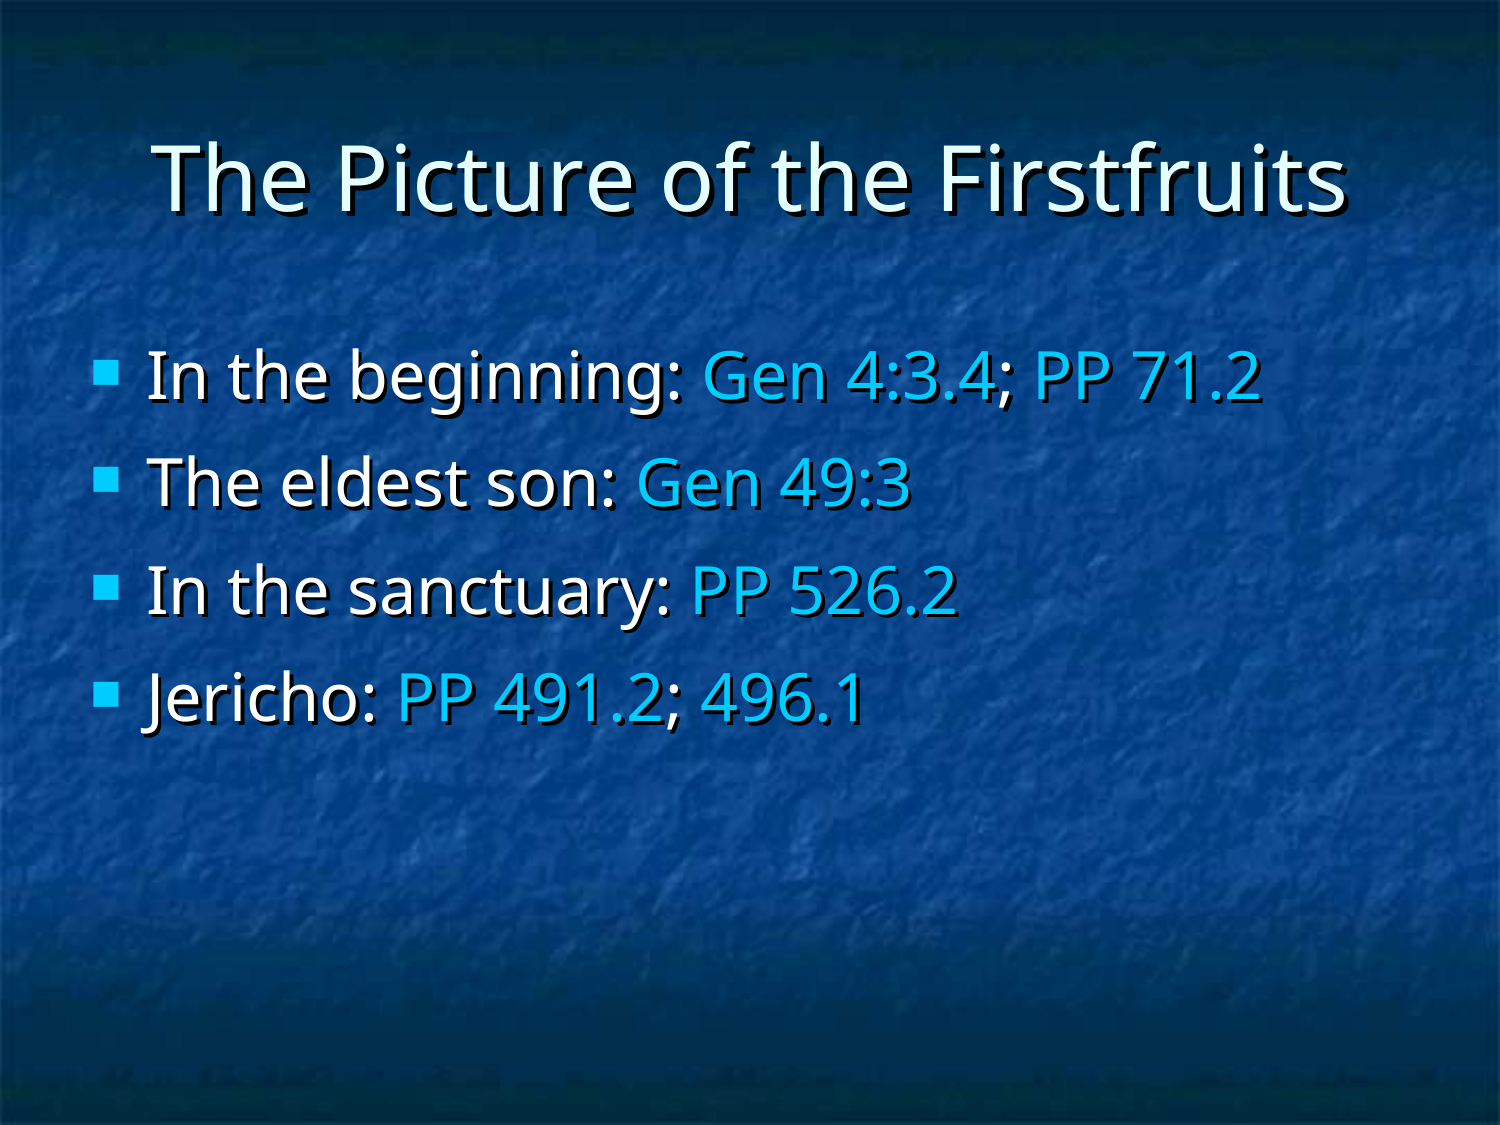

# The Picture of the Firstfruits
In the beginning: Gen 4:3.4; PP 71.2
The eldest son: Gen 49:3
In the sanctuary: PP 526.2
Jericho: PP 491.2; 496.1